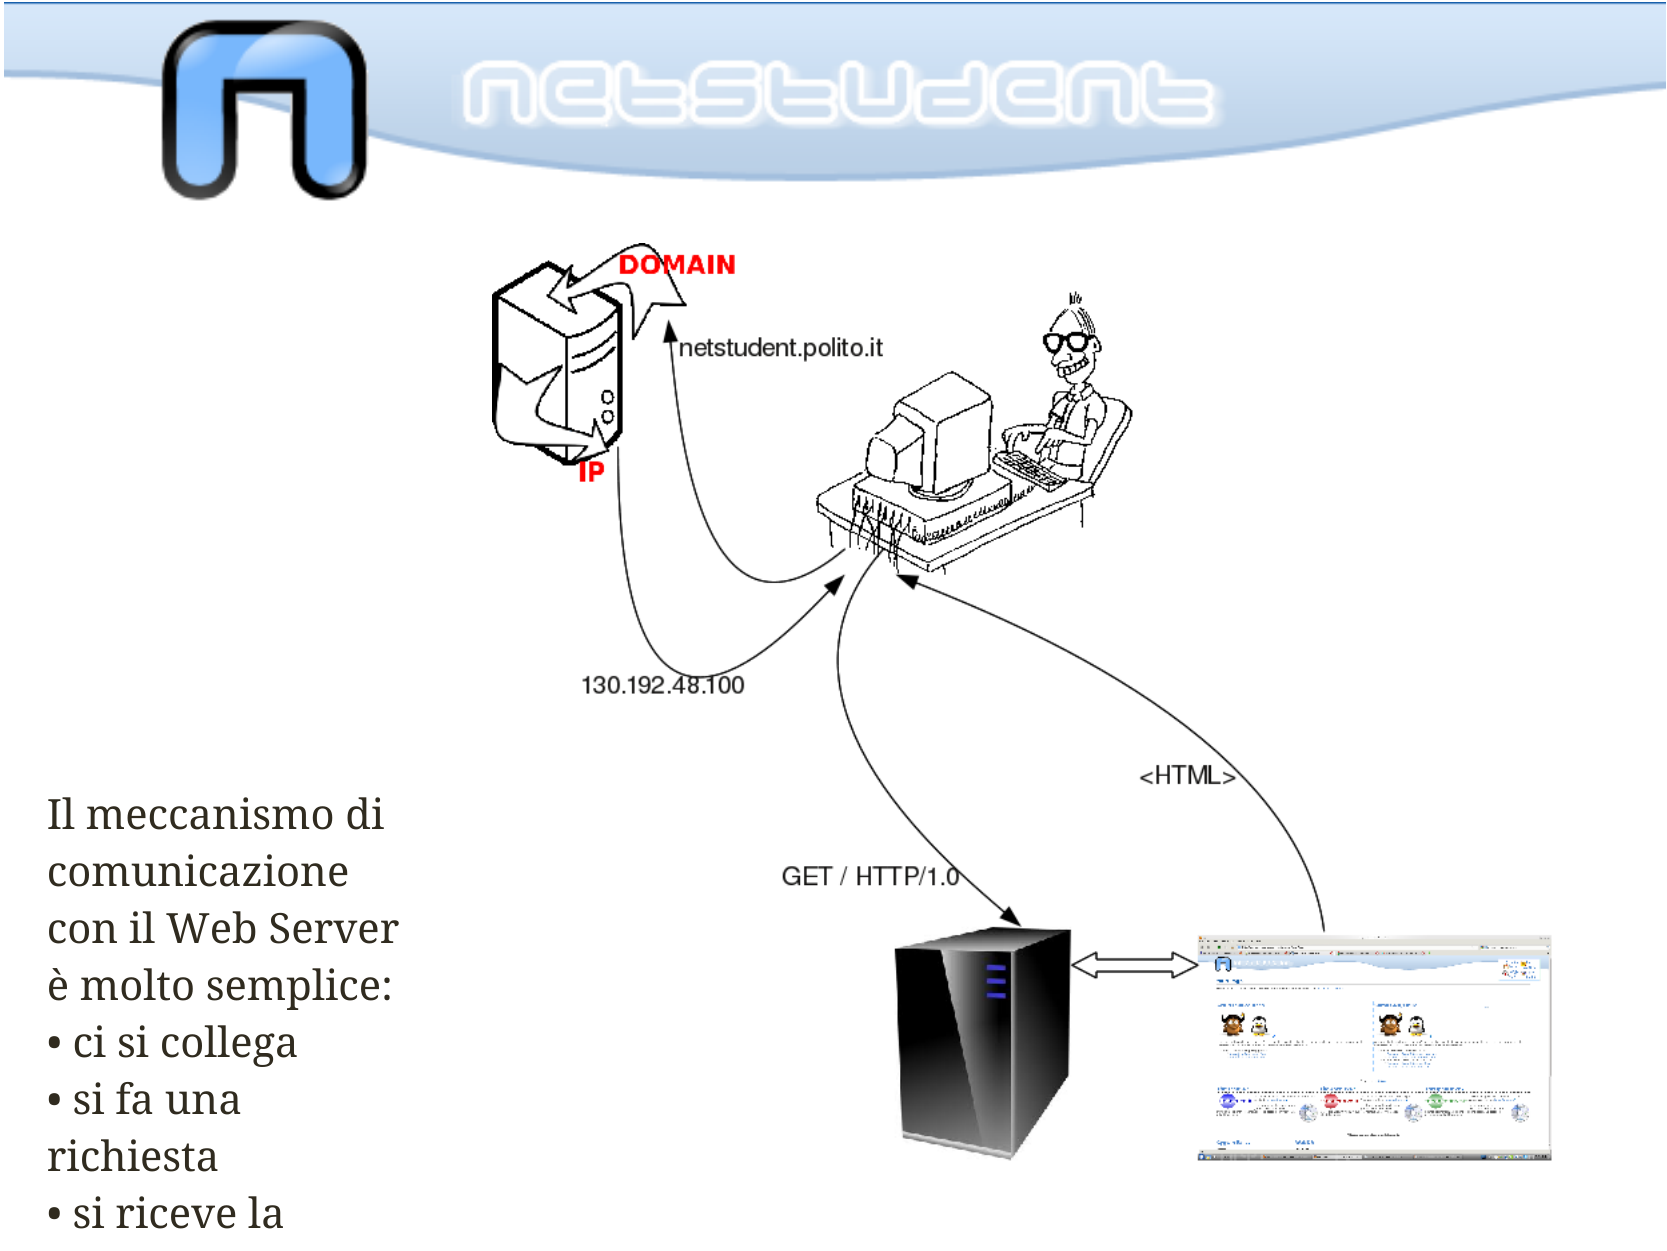

Il meccanismo di comunicazione con il Web Server è molto semplice:
 ci si collega
 si fa una richiesta
 si riceve la pagina web